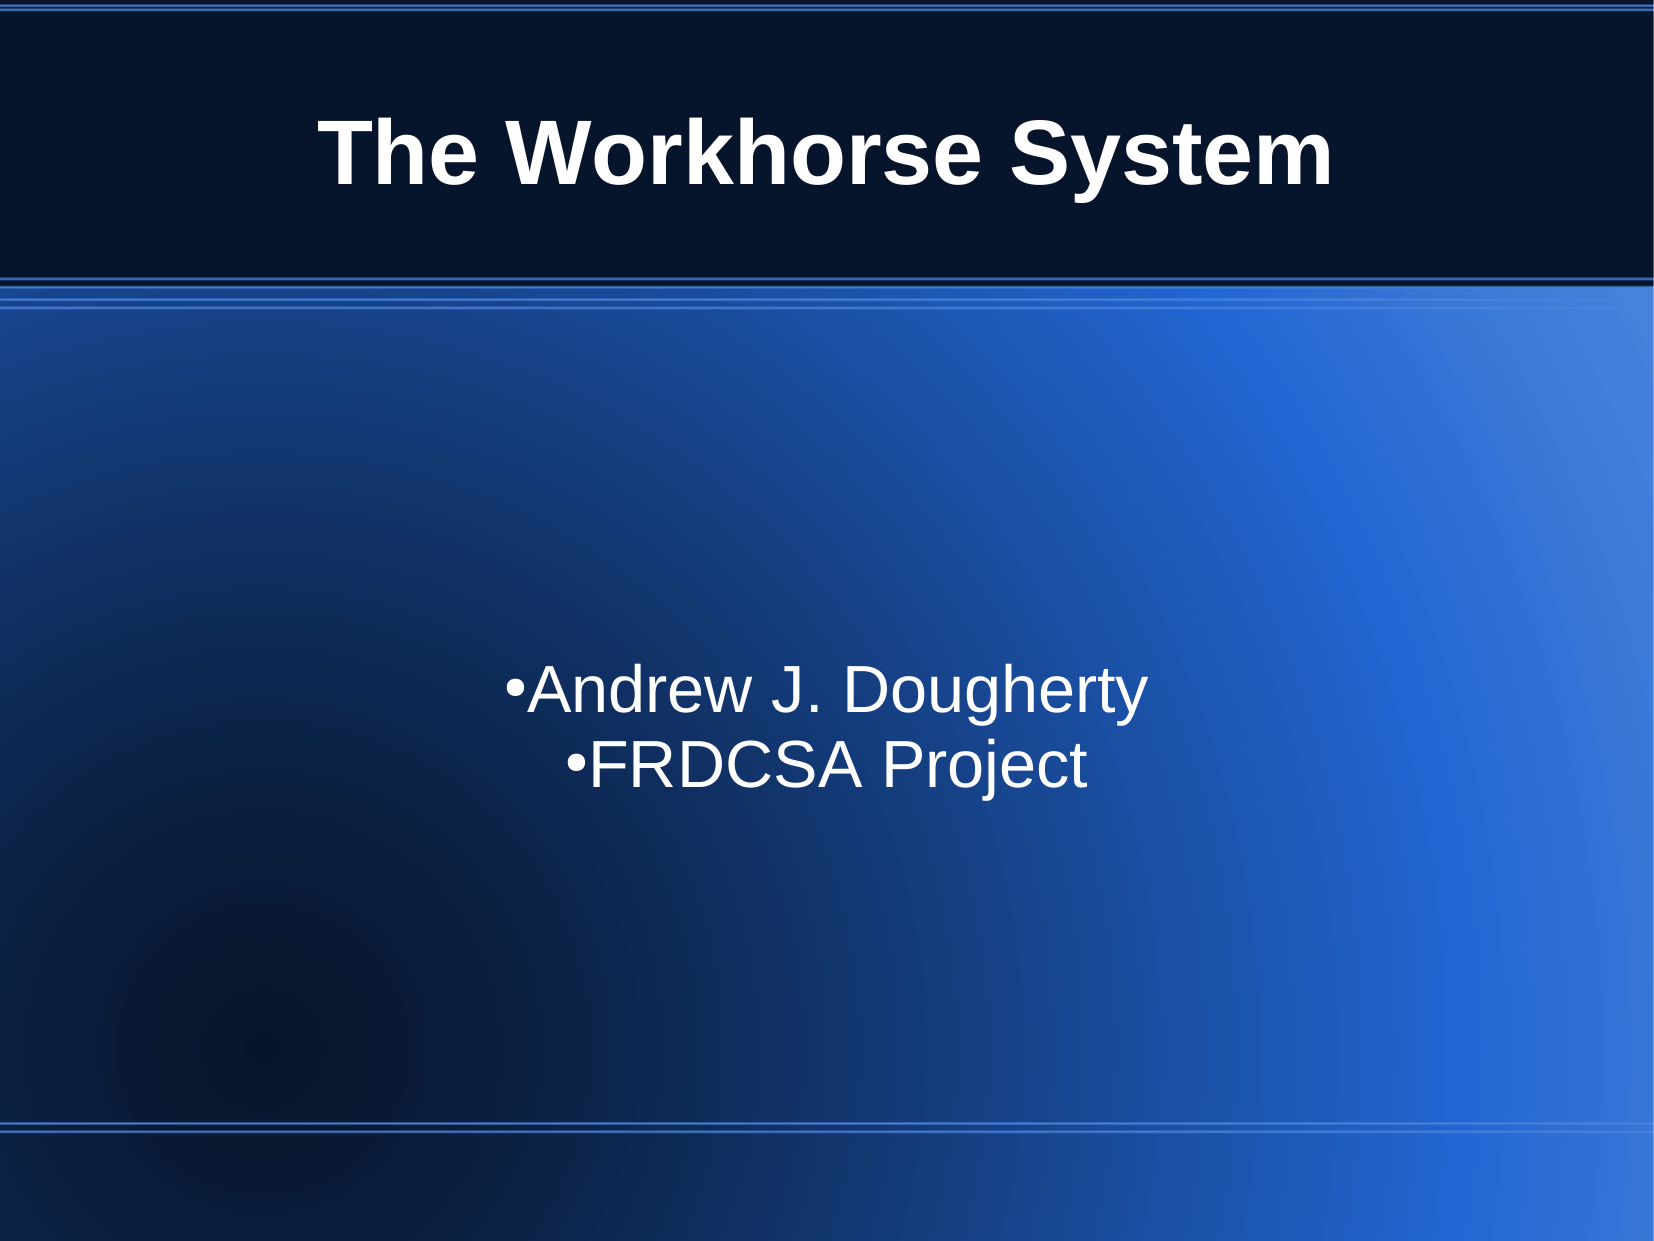

# The Workhorse System
Andrew J. Dougherty
FRDCSA Project